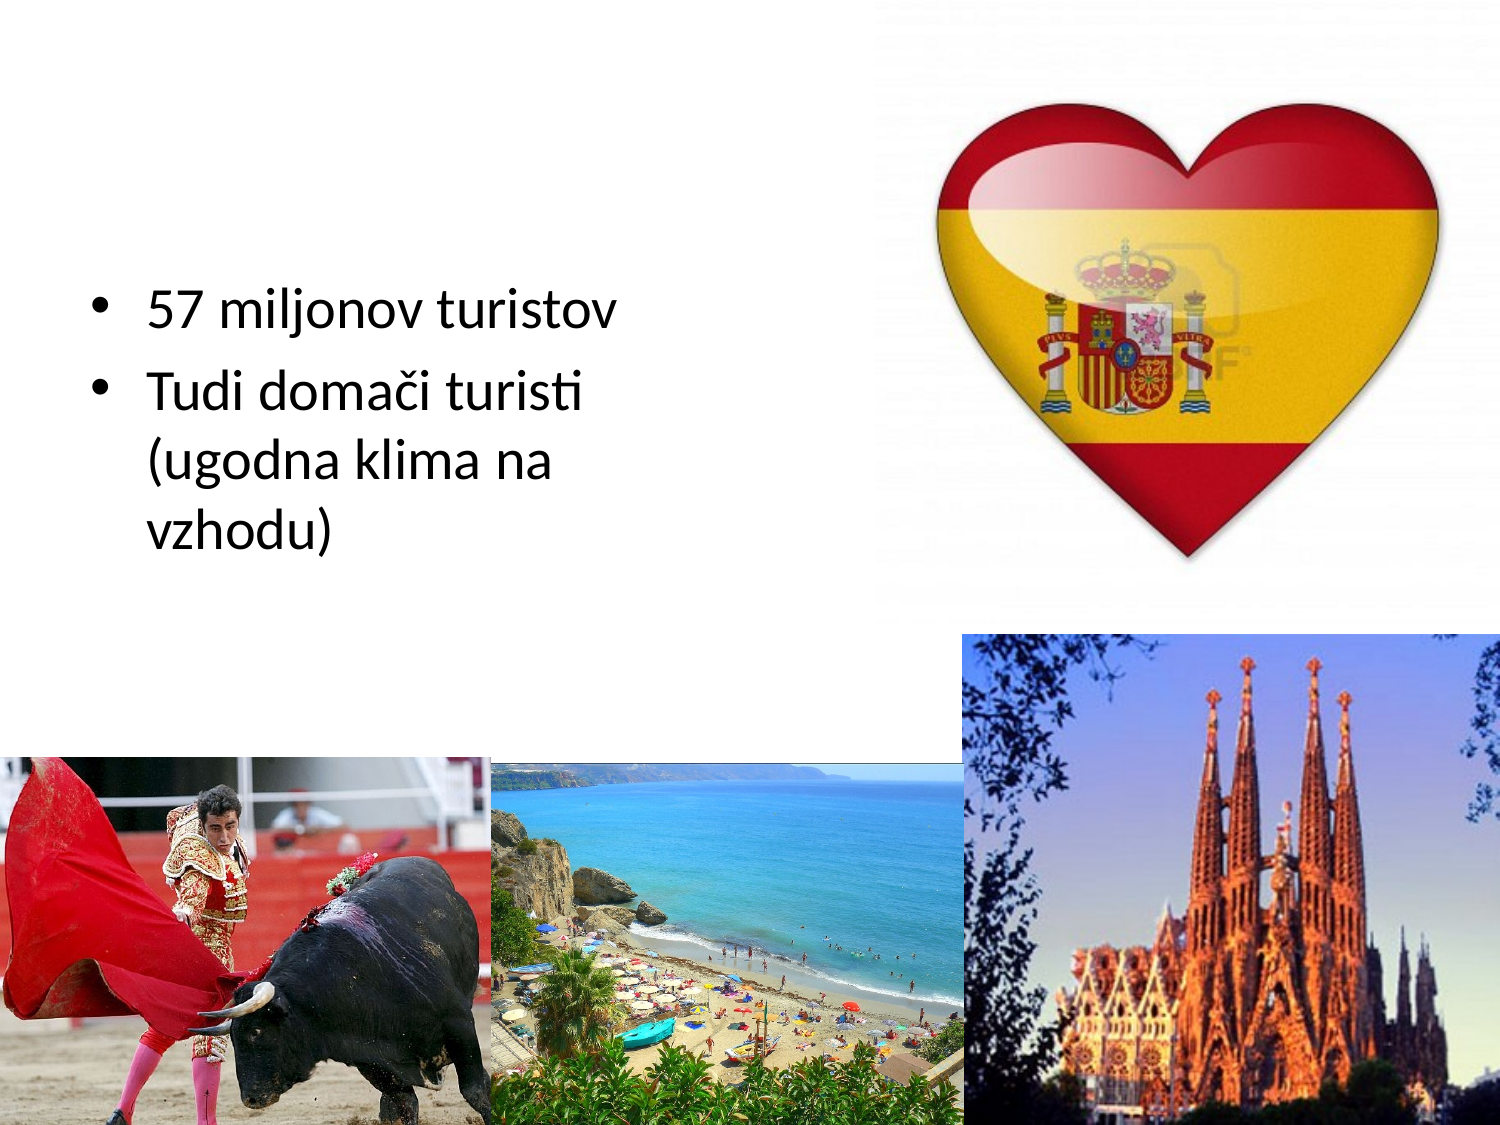

#
57 miljonov turistov
Tudi domači turisti (ugodna klima na vzhodu)